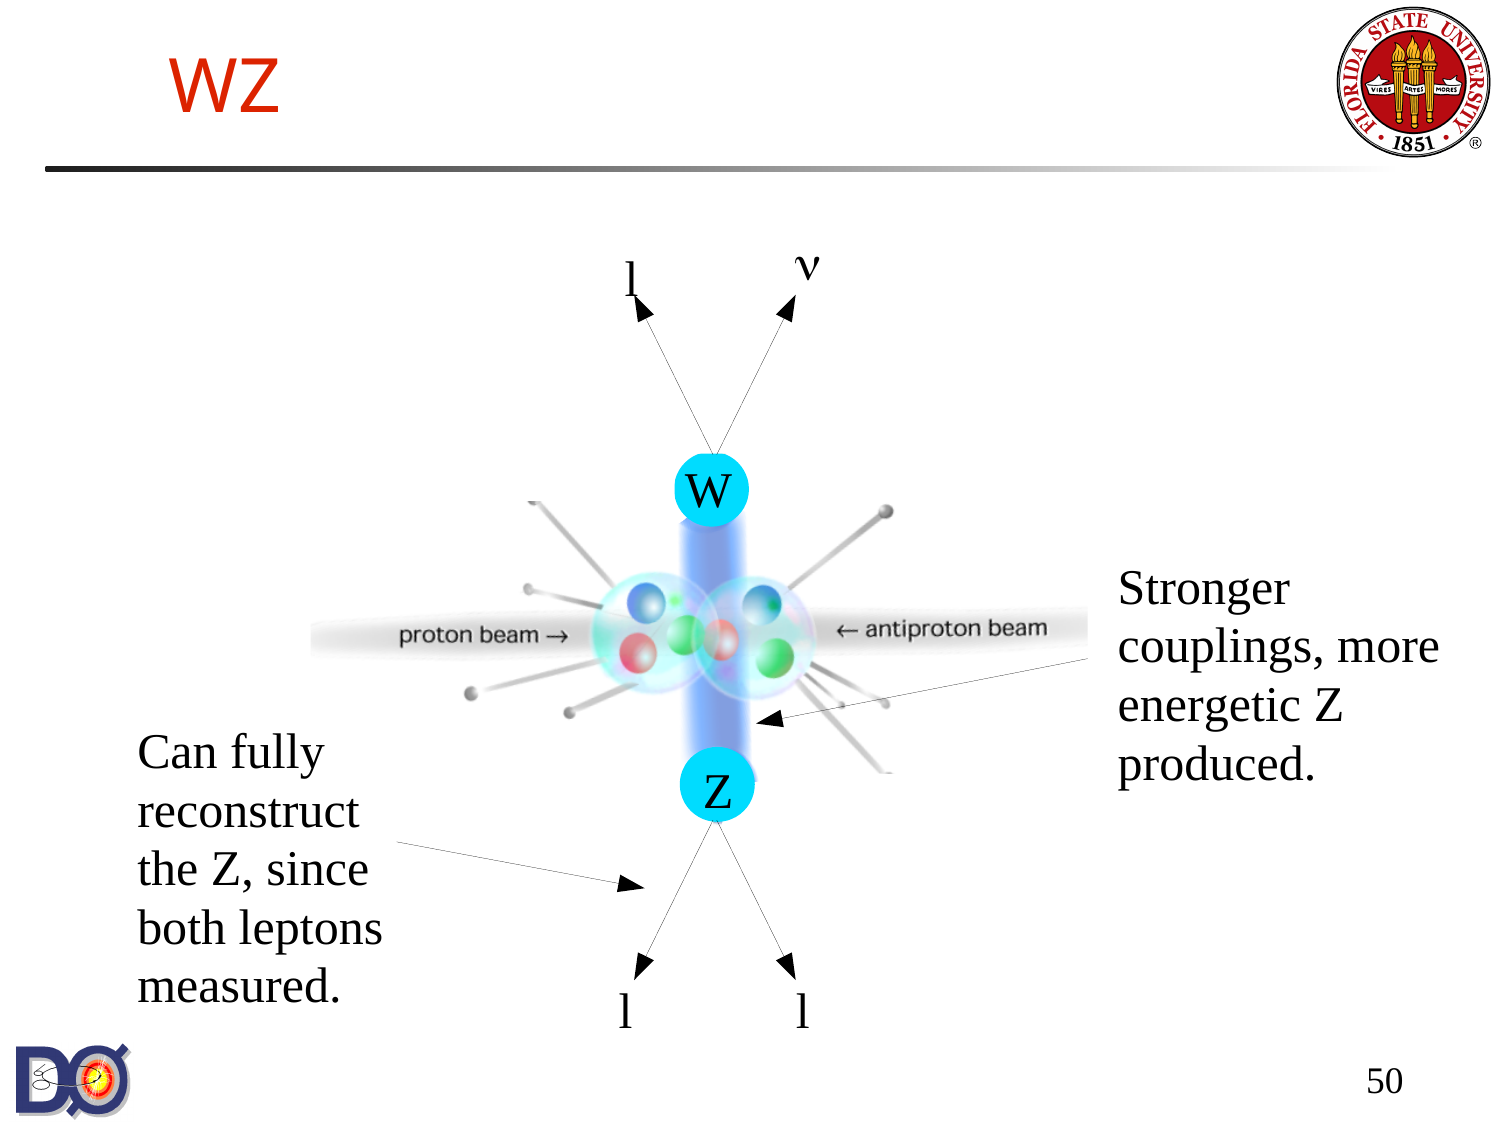

# WZ
W
Z
n
l
Stronger couplings, more energetic Z produced.
Can fully reconstruct the Z, since both leptons measured.
l
l